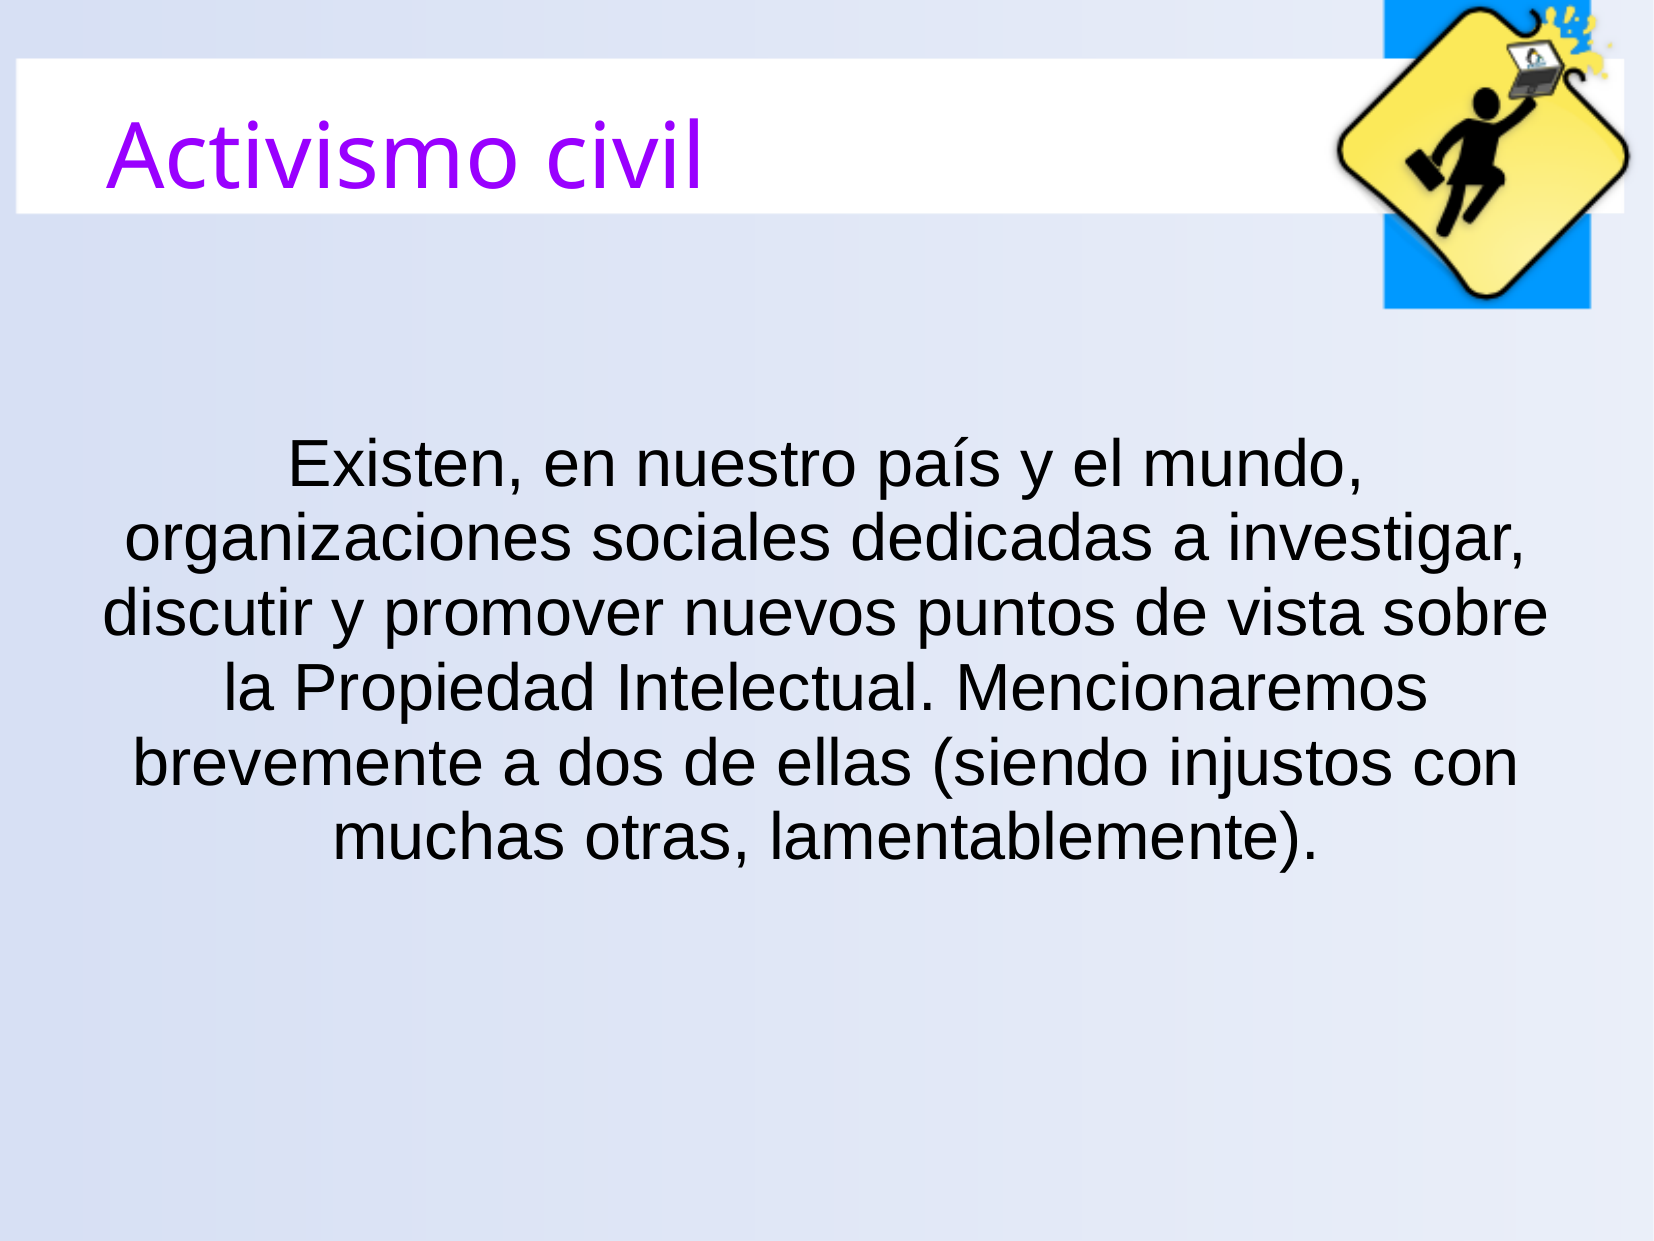

# Activismo civil
Existen, en nuestro país y el mundo, organizaciones sociales dedicadas a investigar, discutir y promover nuevos puntos de vista sobre la Propiedad Intelectual. Mencionaremos brevemente a dos de ellas (siendo injustos con muchas otras, lamentablemente).